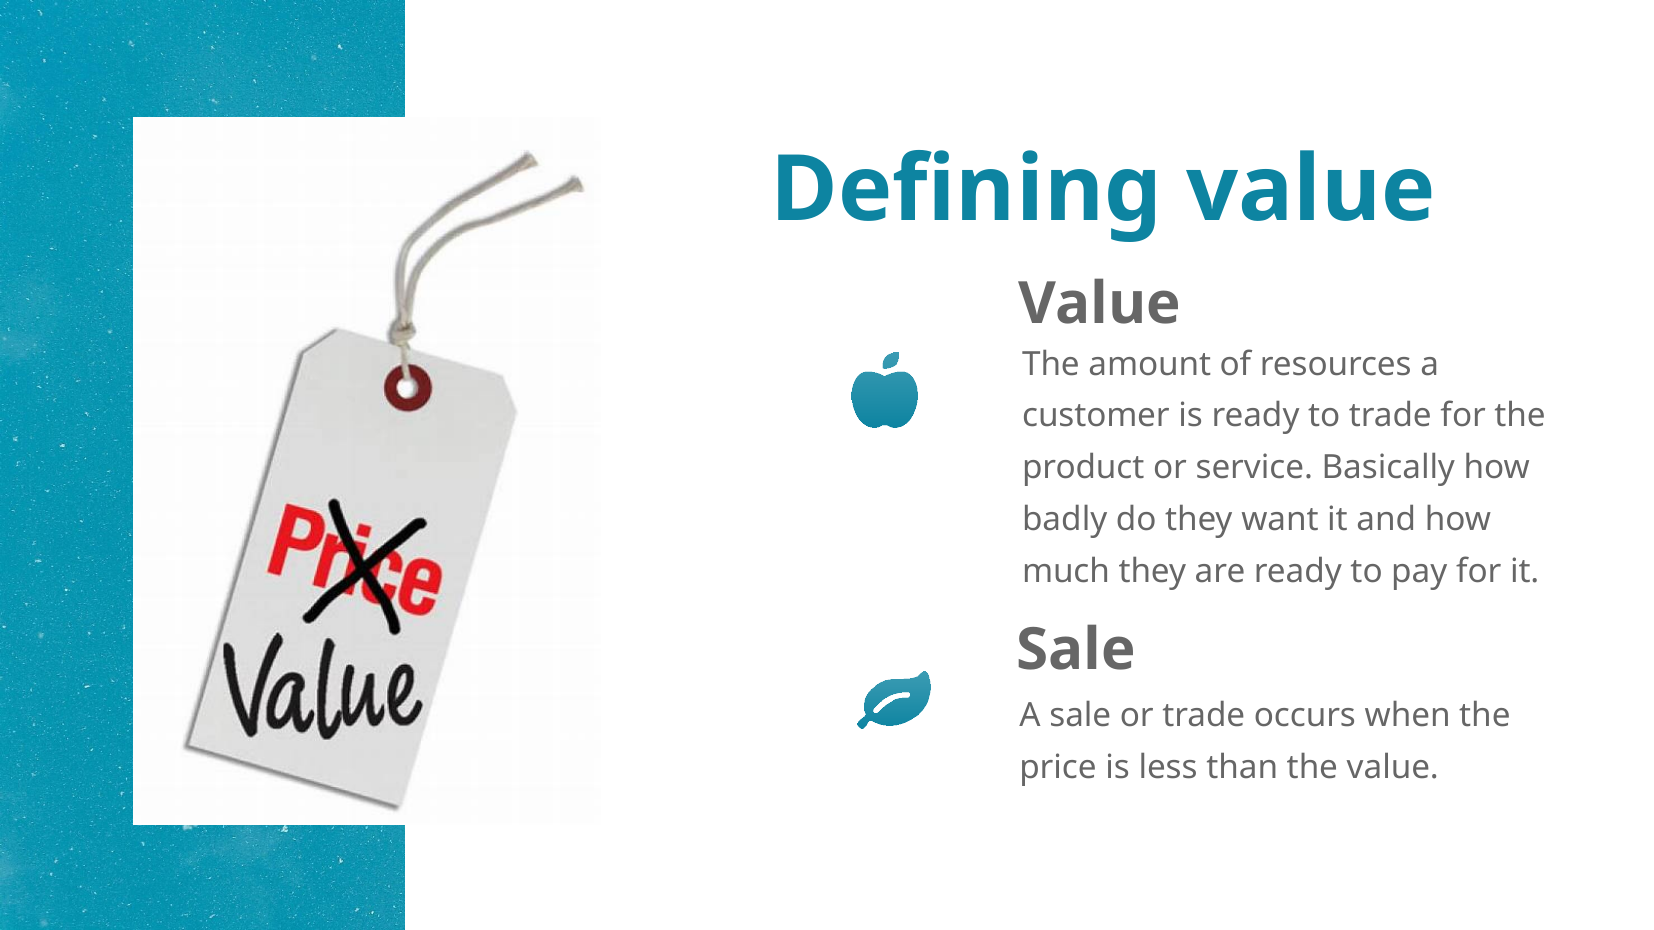

# Defining value
Value
The amount of resources a customer is ready to trade for the product or service. Basically how badly do they want it and how much they are ready to pay for it.
Sale
A sale or trade occurs when the price is less than the value.